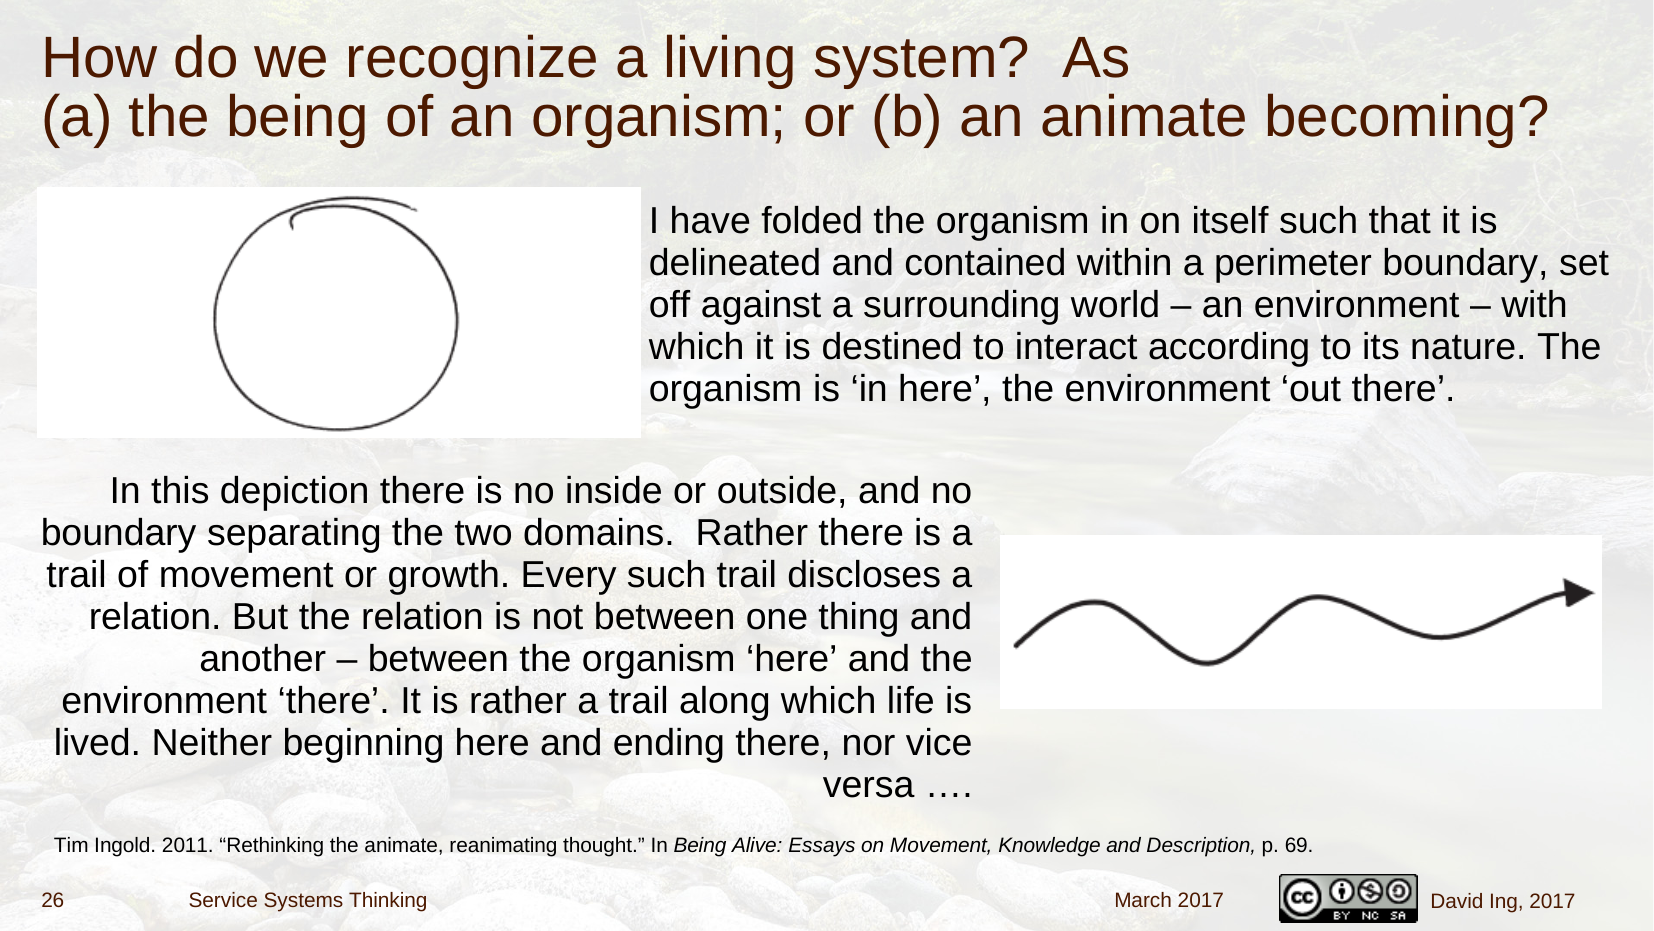

# How do we recognize a living system? As (a) the being of an organism; or (b) an animate becoming?
I have folded the organism in on itself such that it is delineated and contained within a perimeter boundary, set off against a surrounding world – an environment – with which it is destined to interact according to its nature. The organism is ‘in here’, the environment ‘out there’.
In this depiction there is no inside or outside, and no boundary separating the two domains. Rather there is a trail of movement or growth. Every such trail discloses a relation. But the relation is not between one thing and another – between the organism ‘here’ and the environment ‘there’. It is rather a trail along which life is lived. Neither beginning here and ending there, nor vice versa ….
Tim Ingold. 2011. “Rethinking the animate, reanimating thought.” In Being Alive: Essays on Movement, Knowledge and Description, p. 69.
Service Systems Thinking
March 2017
26